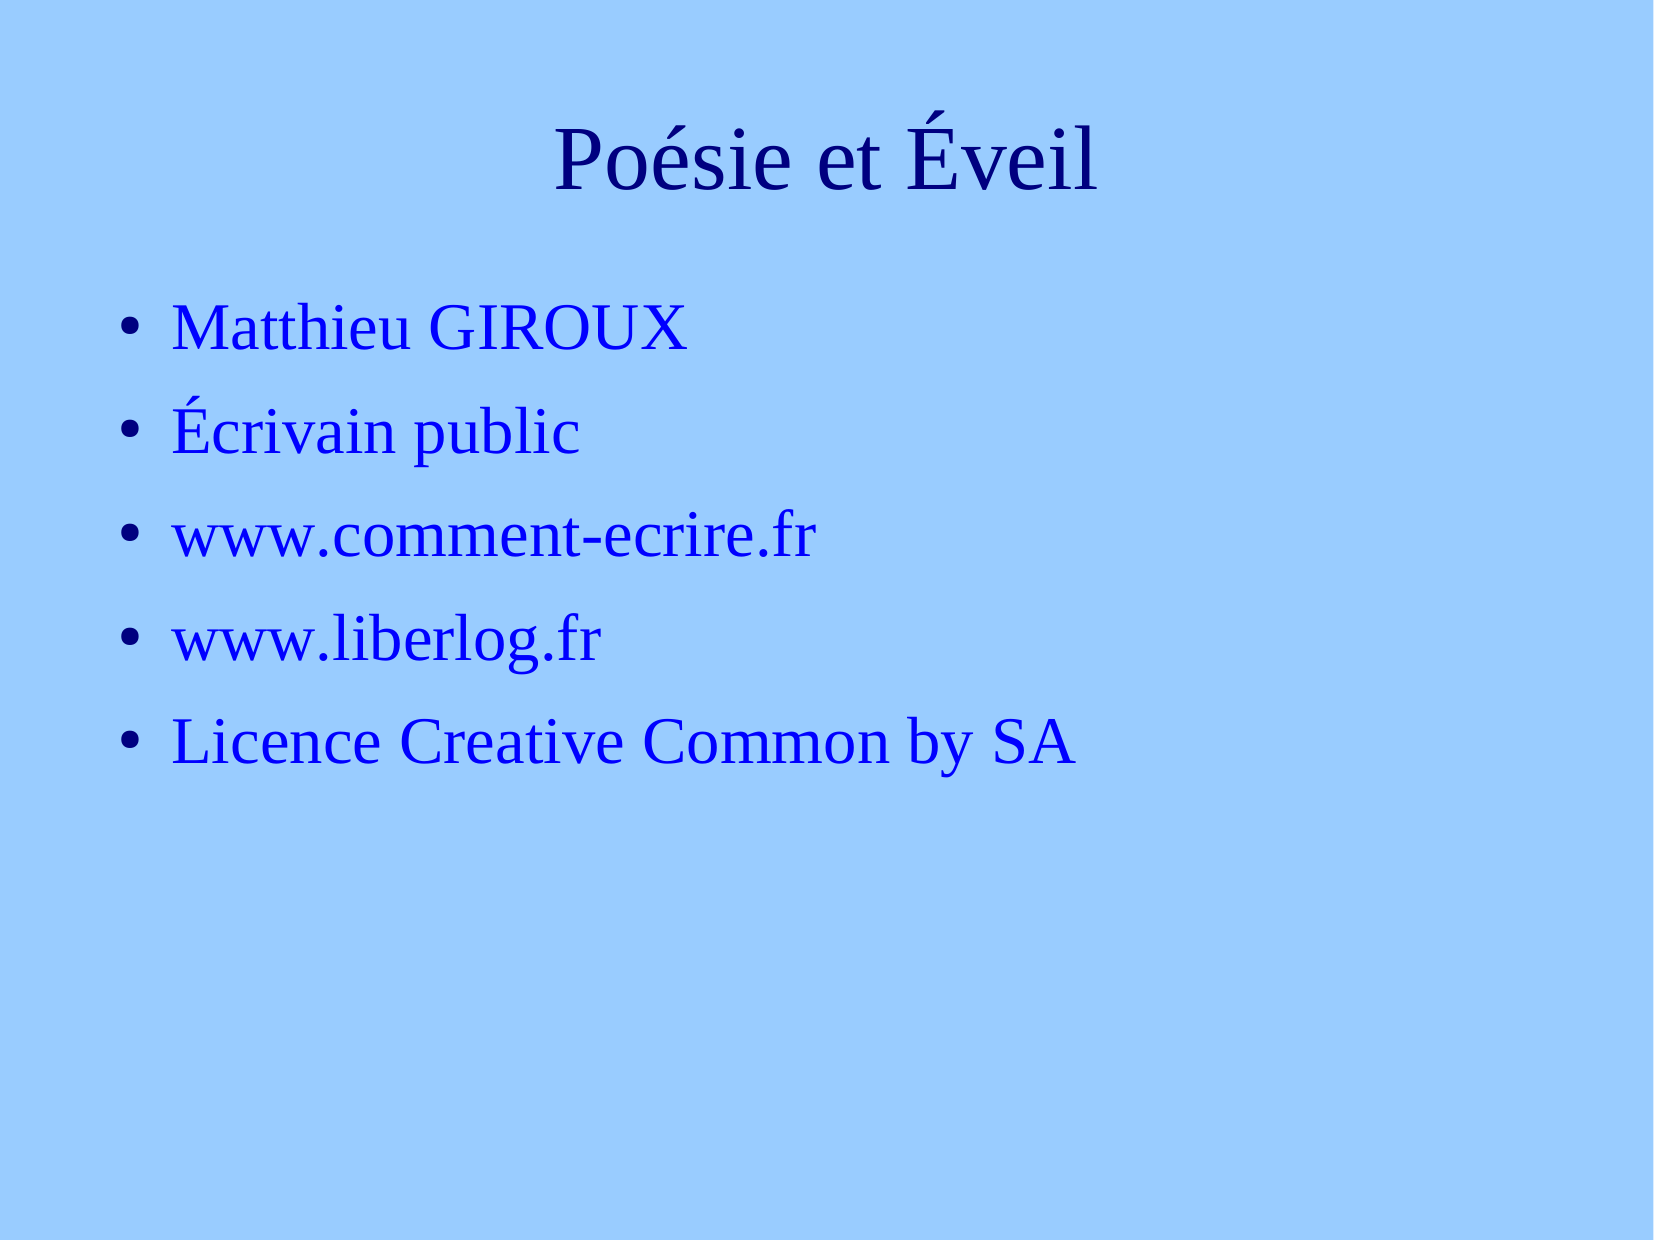

# Poésie et Éveil
Matthieu GIROUX
Écrivain public
www.comment-ecrire.fr
www.liberlog.fr
Licence Creative Common by SA